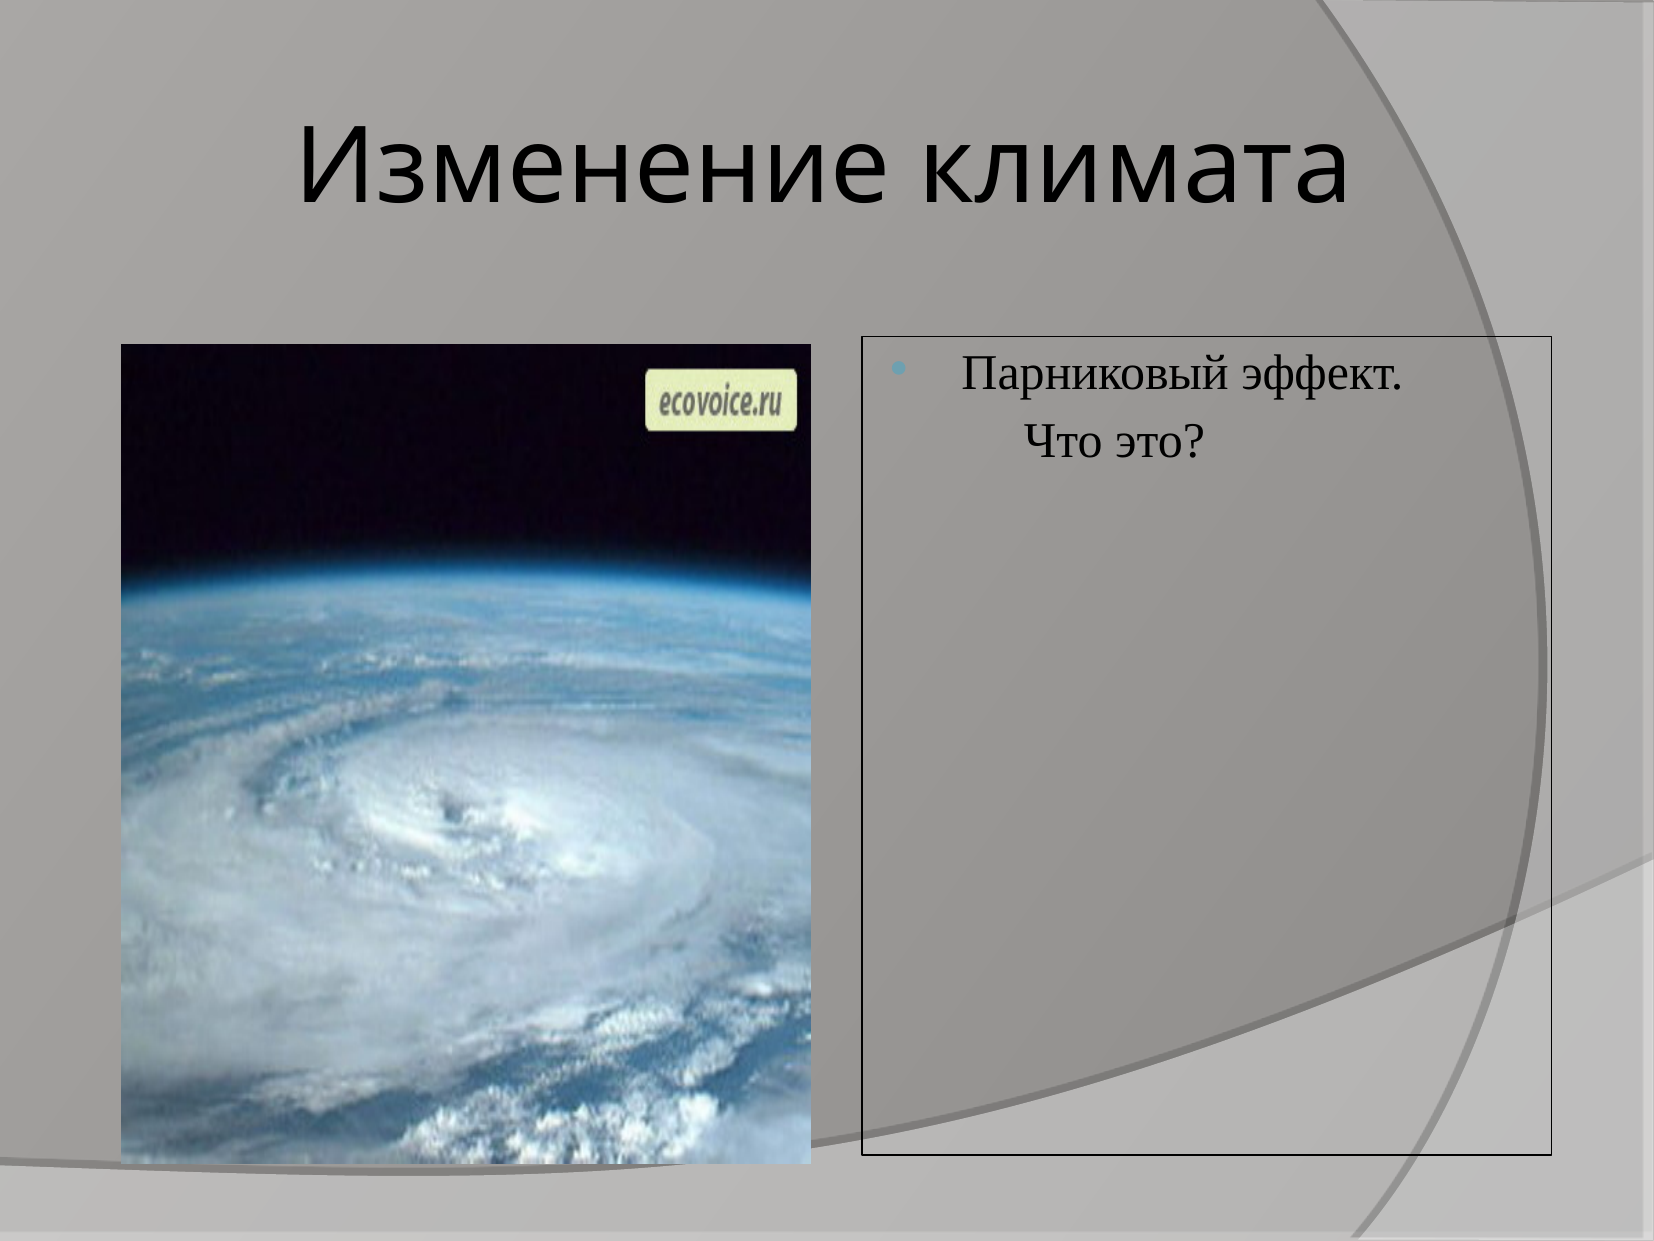

# Изменение климата
Парниковый эффект.
 Что это?